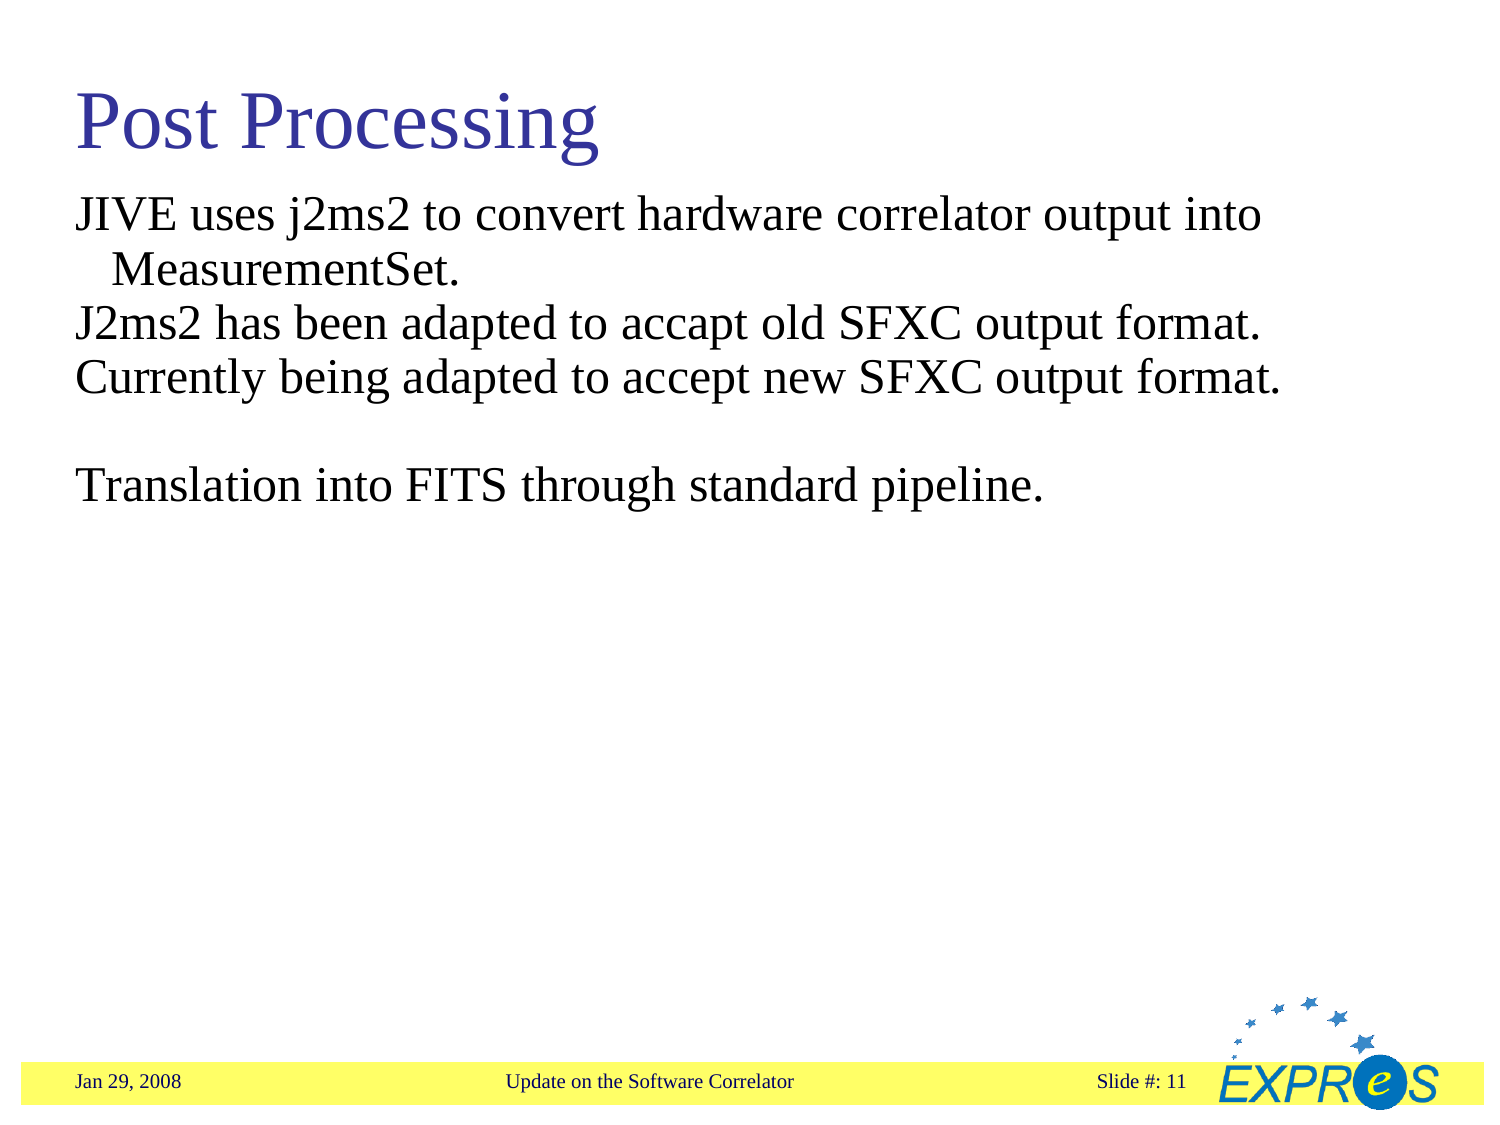

# Post Processing
JIVE uses j2ms2 to convert hardware correlator output into MeasurementSet.
J2ms2 has been adapted to accapt old SFXC output format.
Currently being adapted to accept new SFXC output format.
Translation into FITS through standard pipeline.